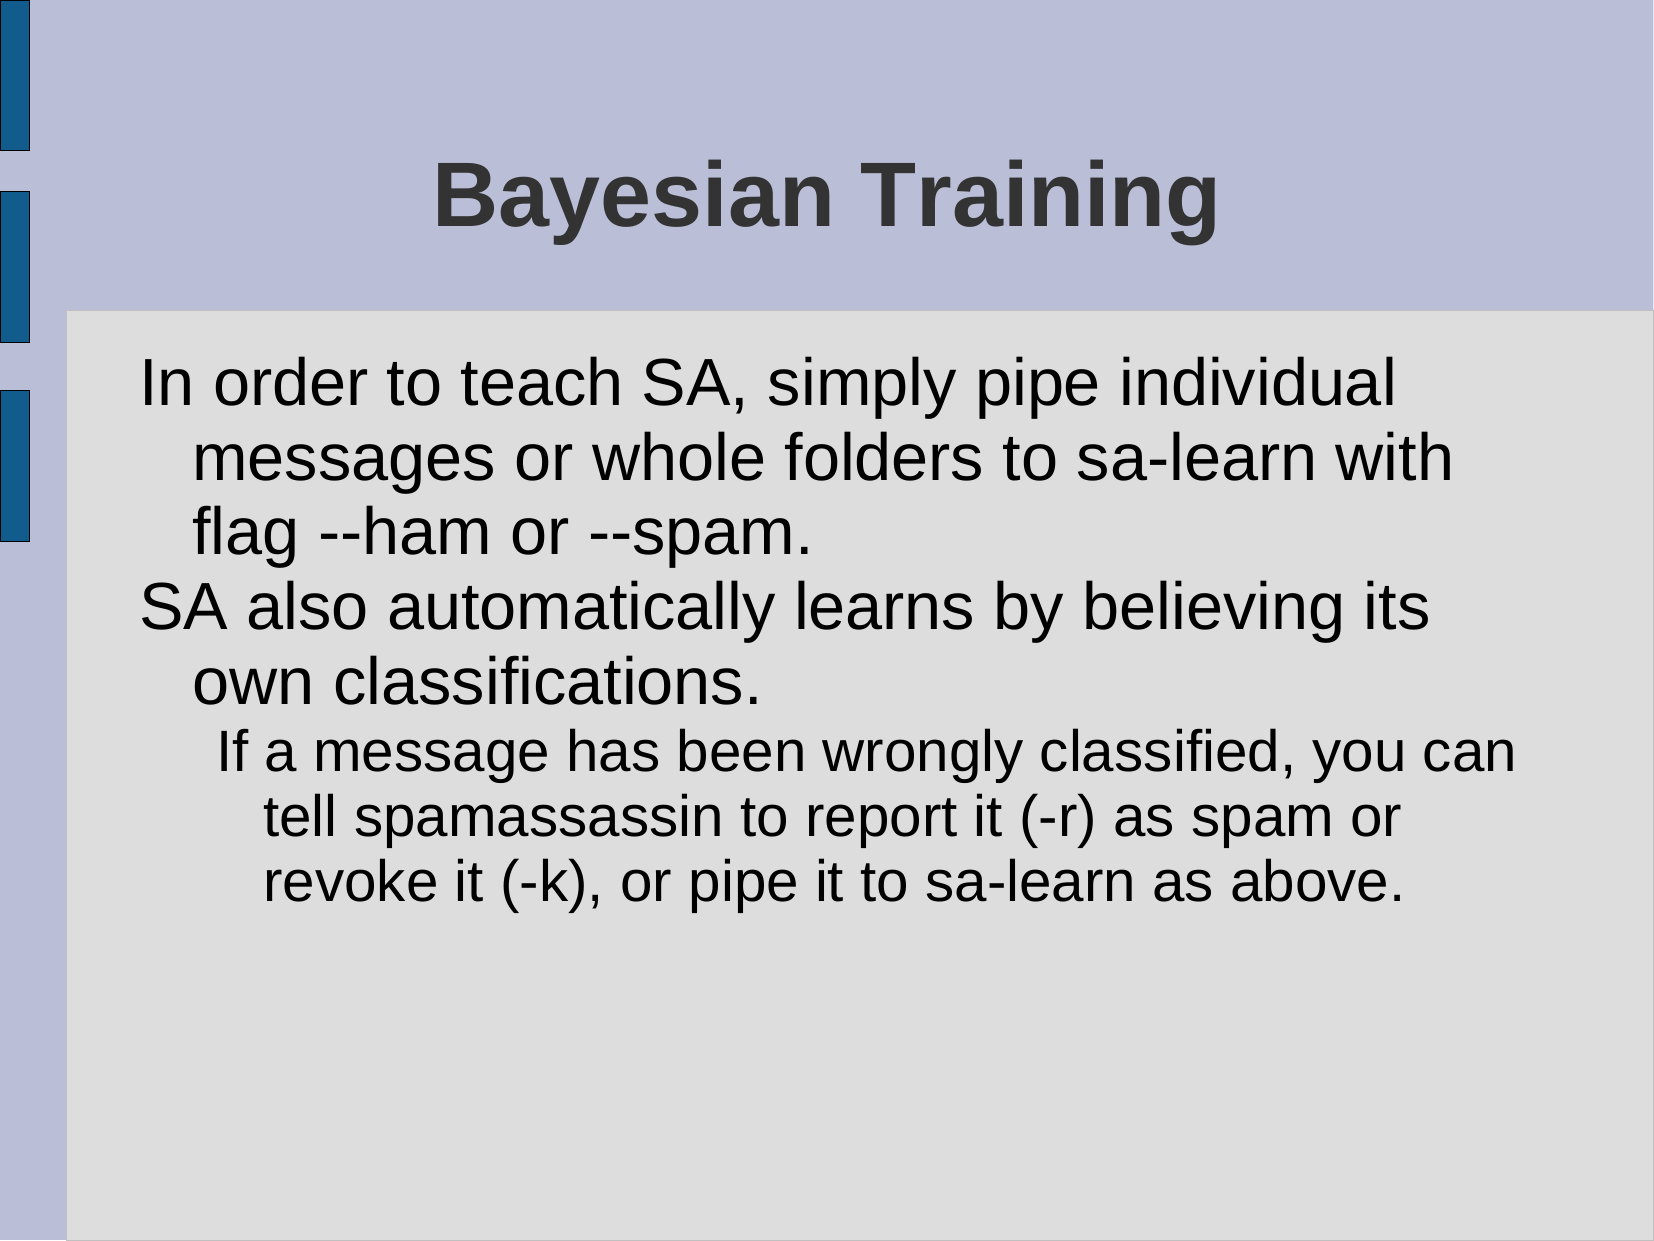

# Bayesian Training
In order to teach SA, simply pipe individual messages or whole folders to sa-learn with flag --ham or --spam.
SA also automatically learns by believing its own classifications.
If a message has been wrongly classified, you can tell spamassassin to report it (-r) as spam or revoke it (-k), or pipe it to sa-learn as above.